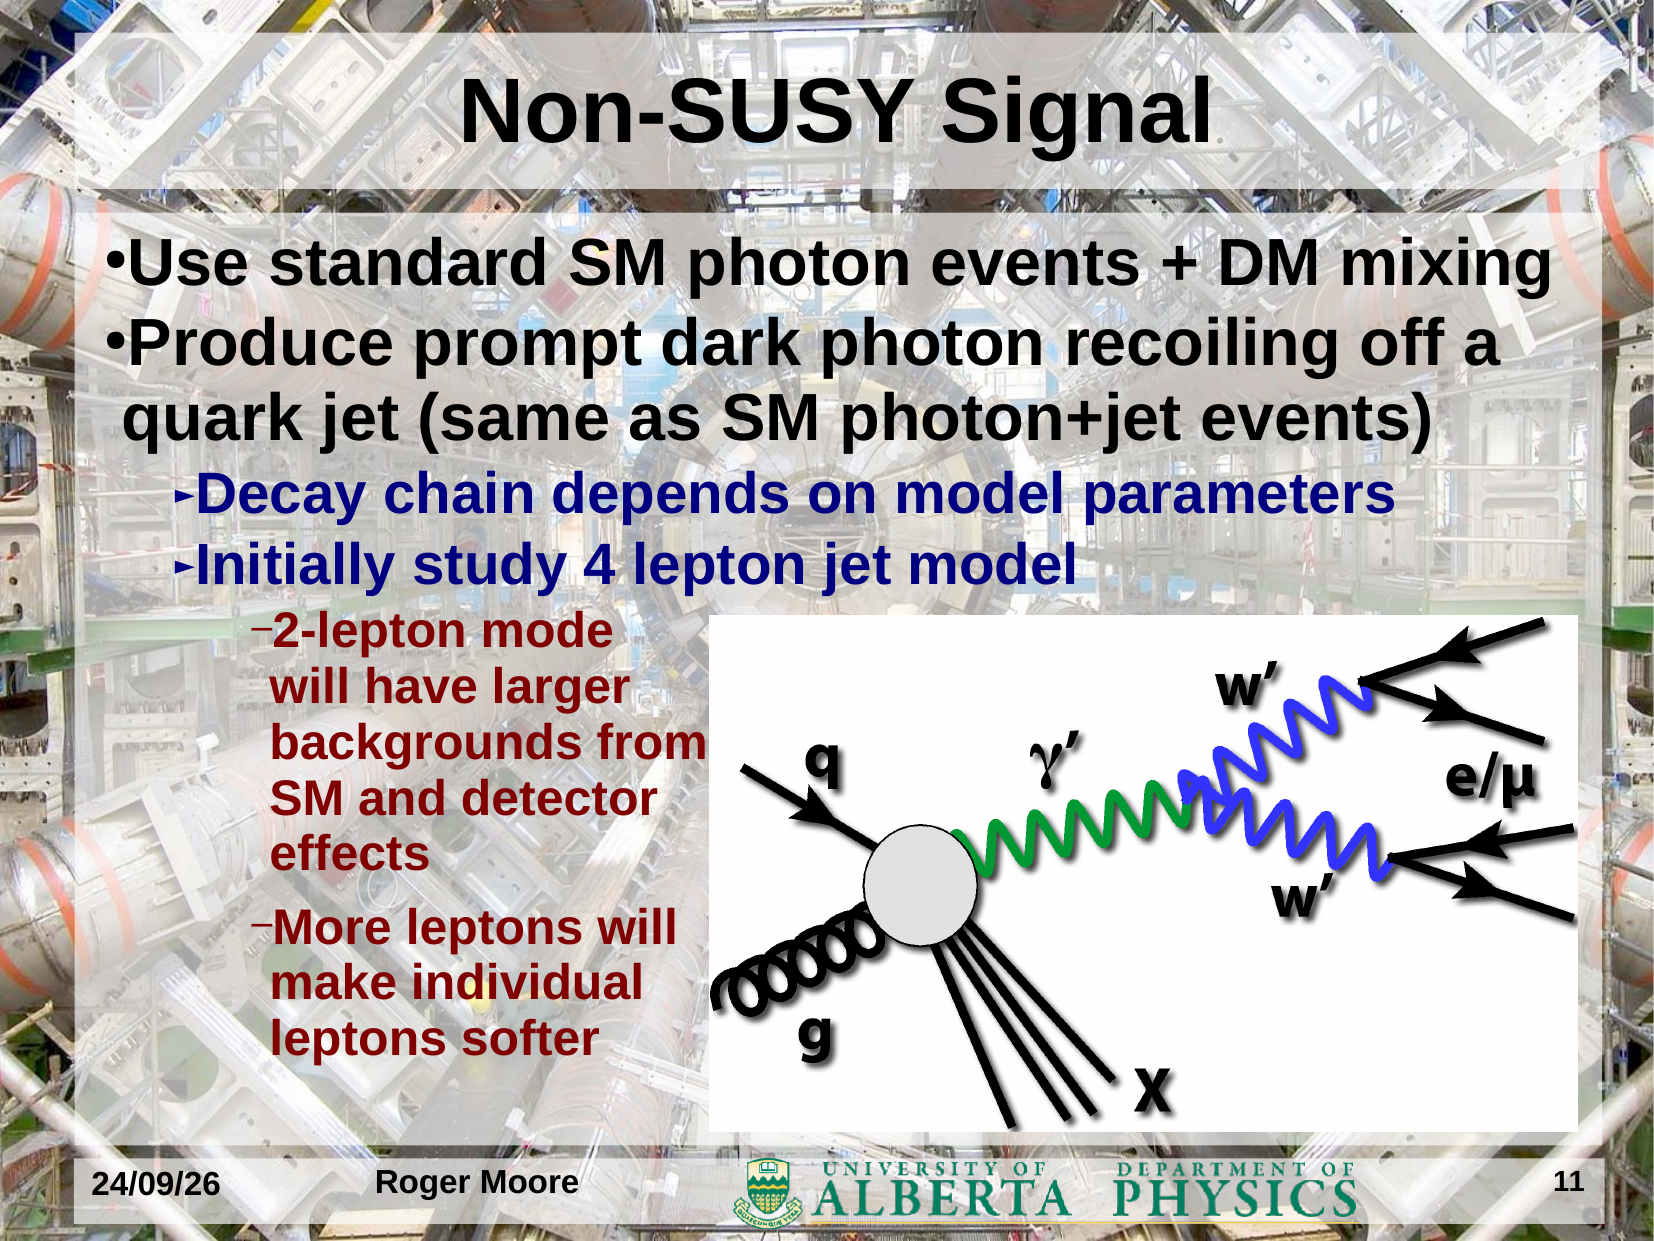

# Non-SUSY Signal
Use standard SM photon events + DM mixing
Produce prompt dark photon recoiling off a quark jet (same as SM photon+jet events)
Decay chain depends on model parameters
Initially study 4 lepton jet model
2-lepton mode
will have larger
backgrounds from
SM and detector
effects
More leptons will
make individual
leptons softer